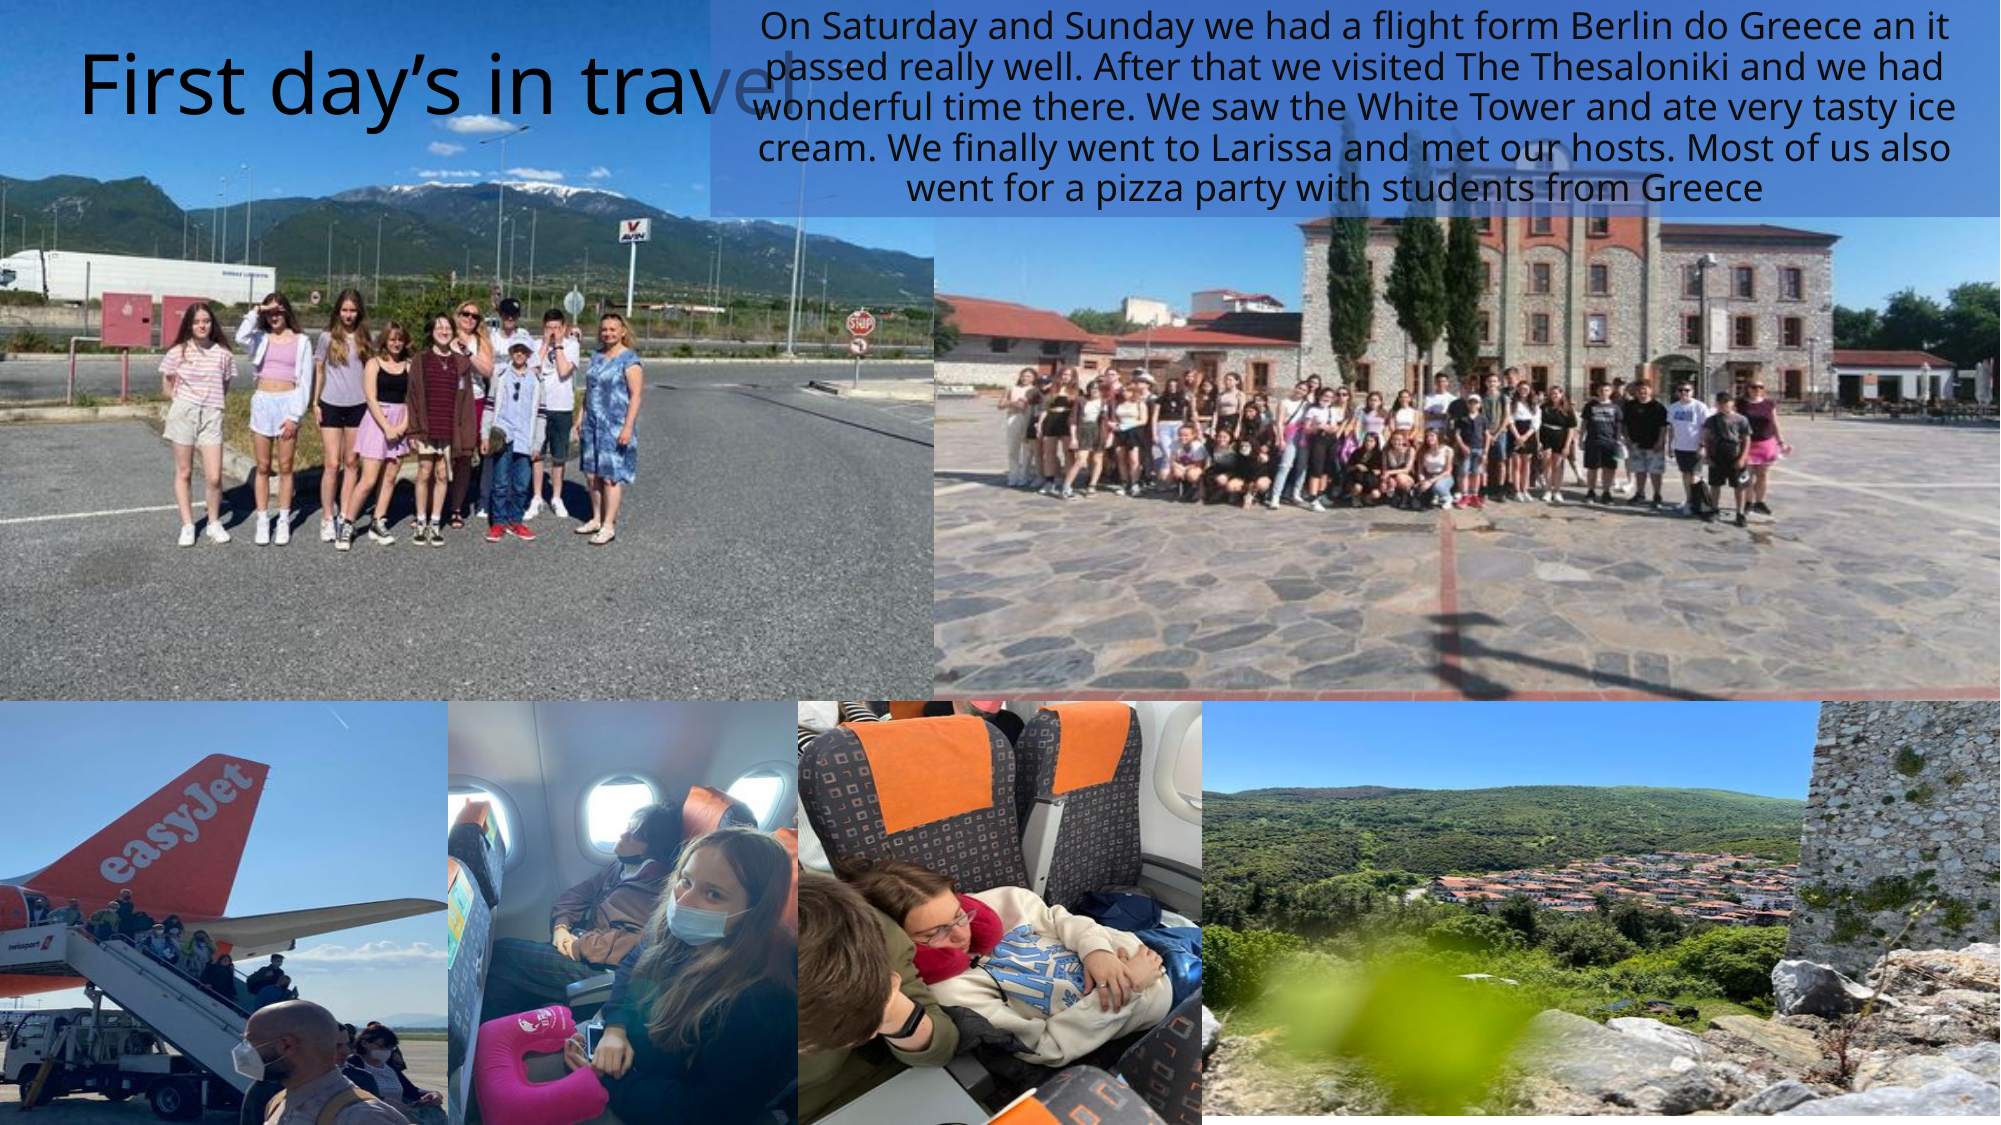

On Saturday and Sunday we had a flight form Berlin do Greece an it passed really well. After that we visited The Thesaloniki and we had wonderful time there. We saw the White Tower and ate very tasty ice cream. We finally went to Larissa and met our hosts. Most of us also went for a pizza party with students from Greece
# First day’s in travel